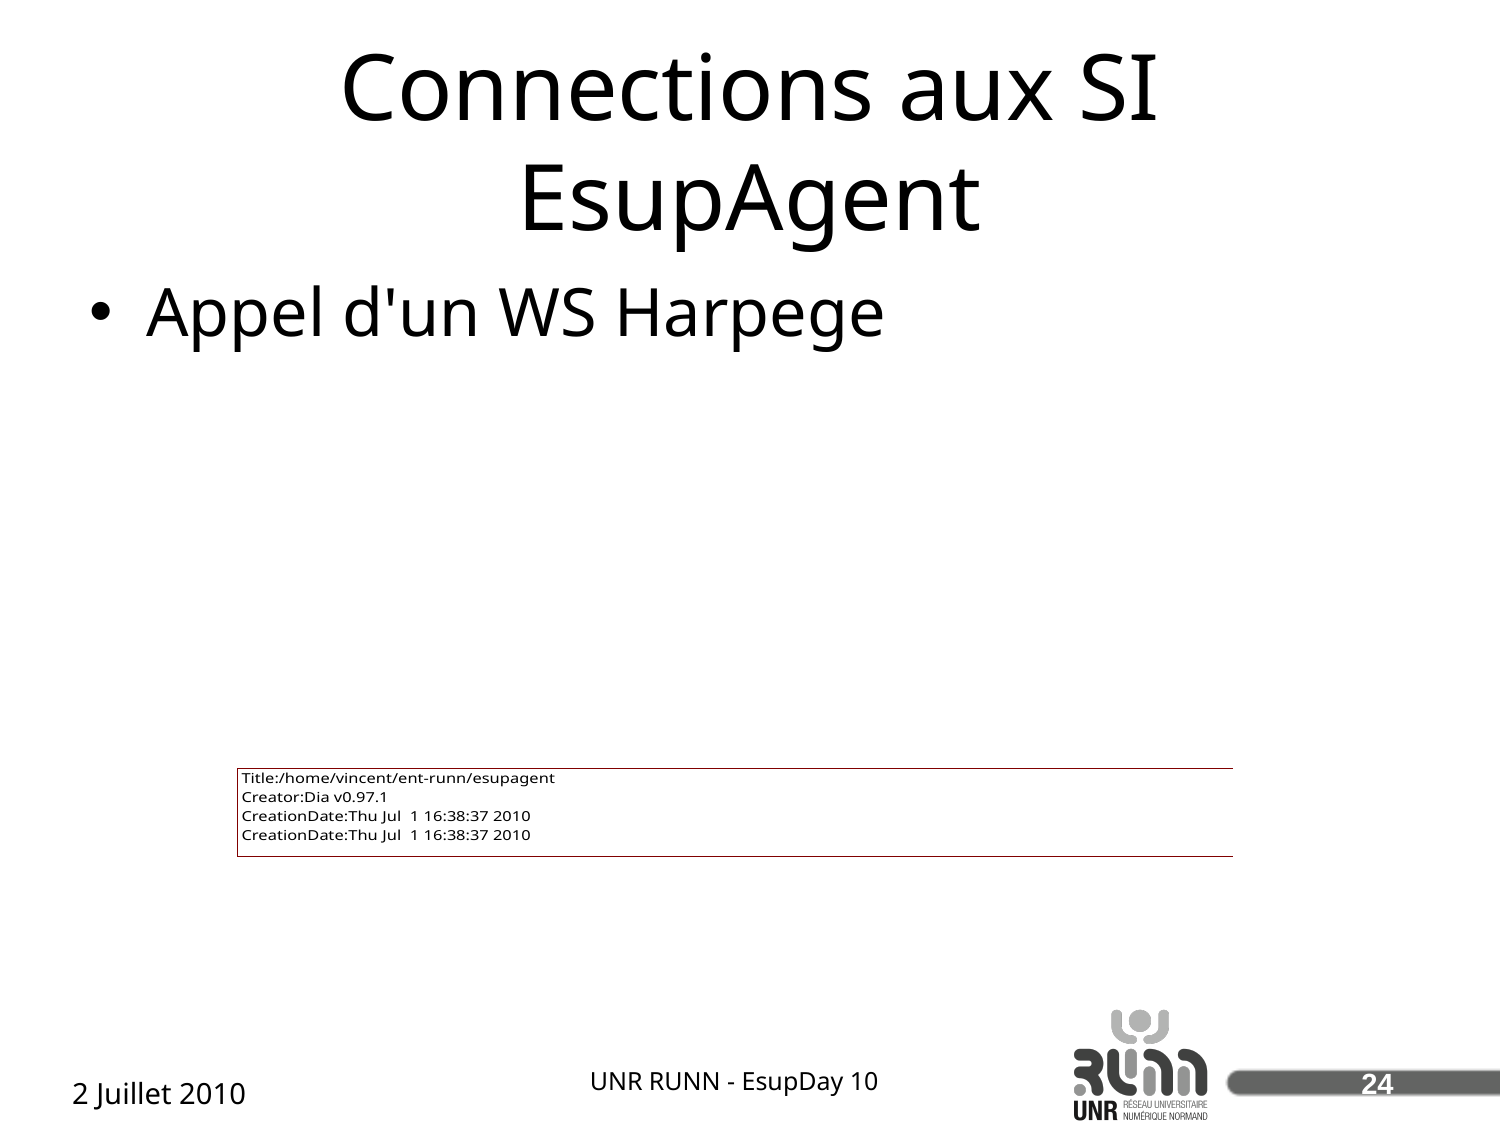

# Connections aux SI EsupAgent
Appel d'un WS Harpege
UNR RUNN - EsupDay 10
2 Juillet 2010